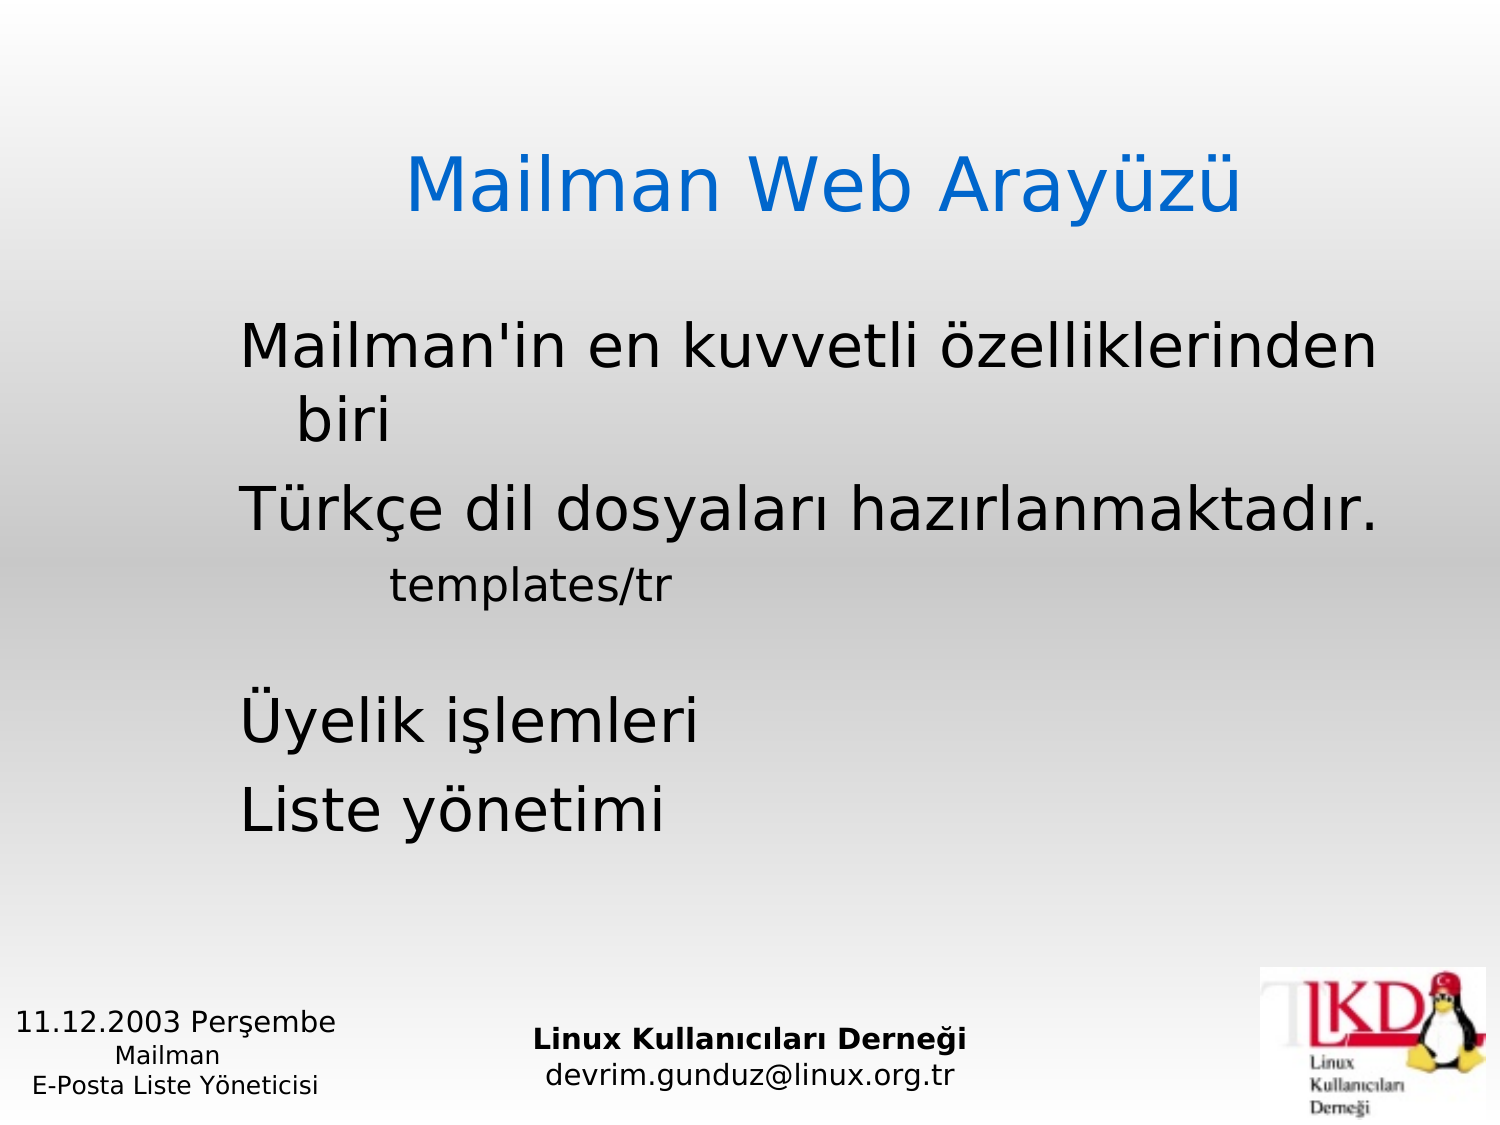

# Mailman Web Arayüzü
Mailman'in en kuvvetli özelliklerinden biri
Türkçe dil dosyaları hazırlanmaktadır.
templates/tr
Üyelik işlemleri
Liste yönetimi